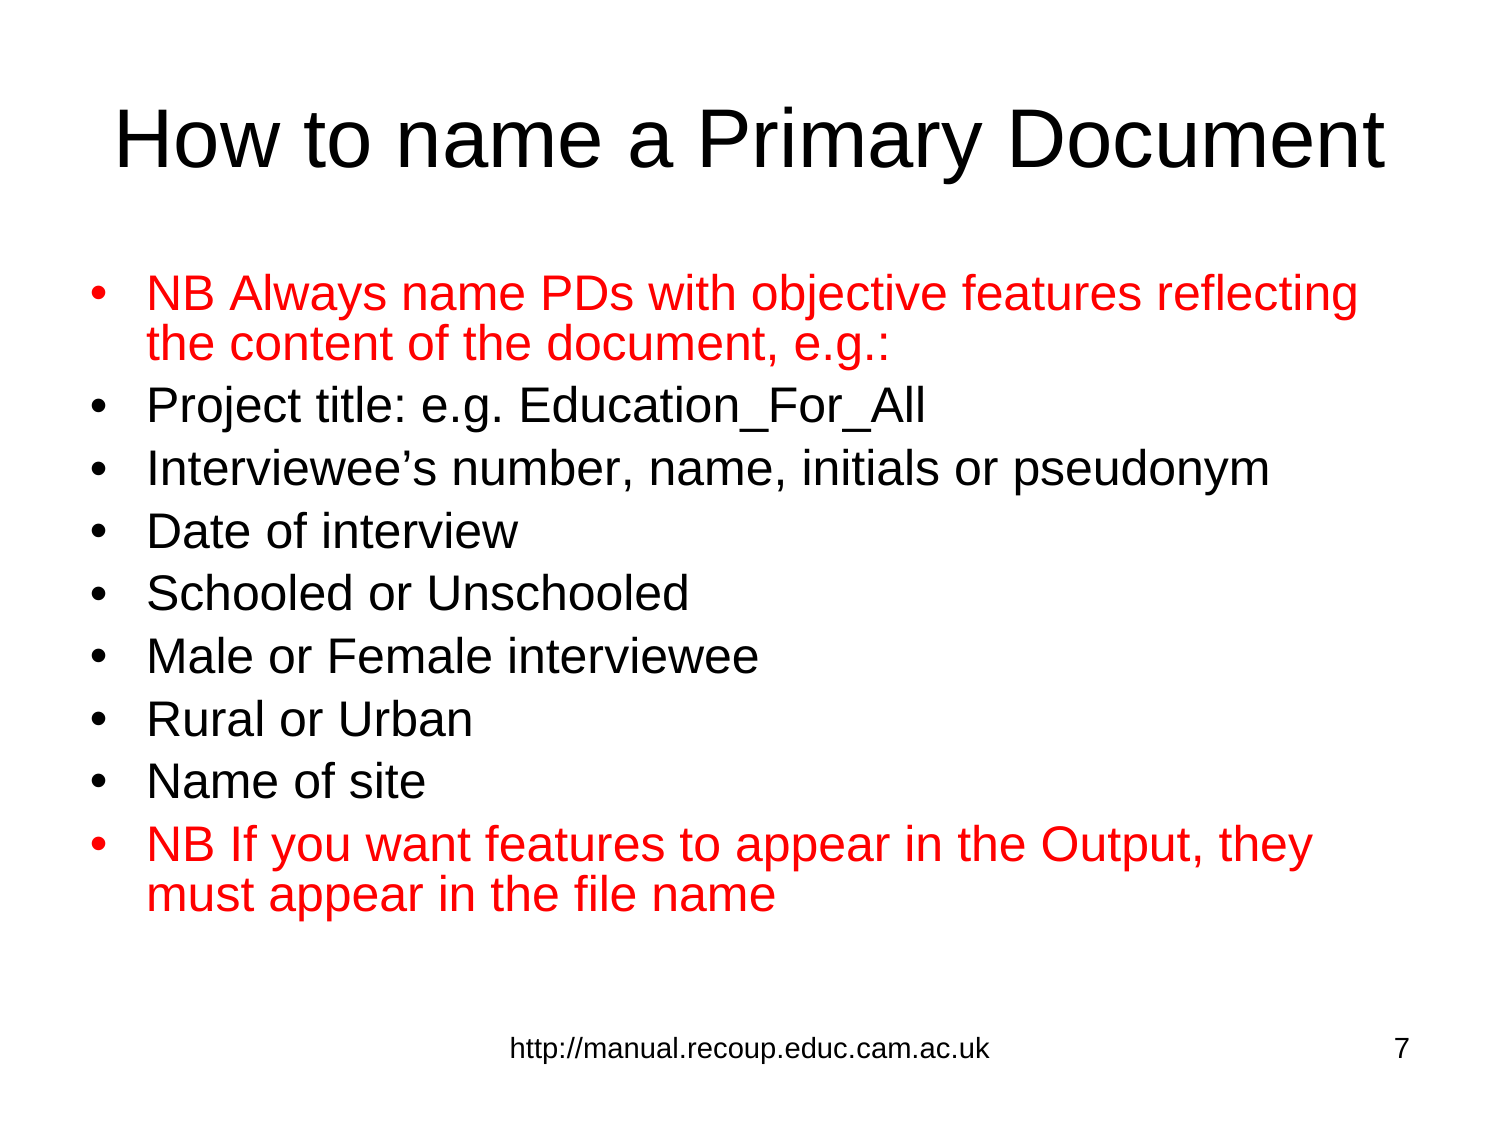

# How to name a Primary Document
NB Always name PDs with objective features reflecting the content of the document, e.g.:
Project title: e.g. Education_For_All
Interviewee’s number, name, initials or pseudonym
Date of interview
Schooled or Unschooled
Male or Female interviewee
Rural or Urban
Name of site
NB If you want features to appear in the Output, they must appear in the file name
http://manual.recoup.educ.cam.ac.uk
7